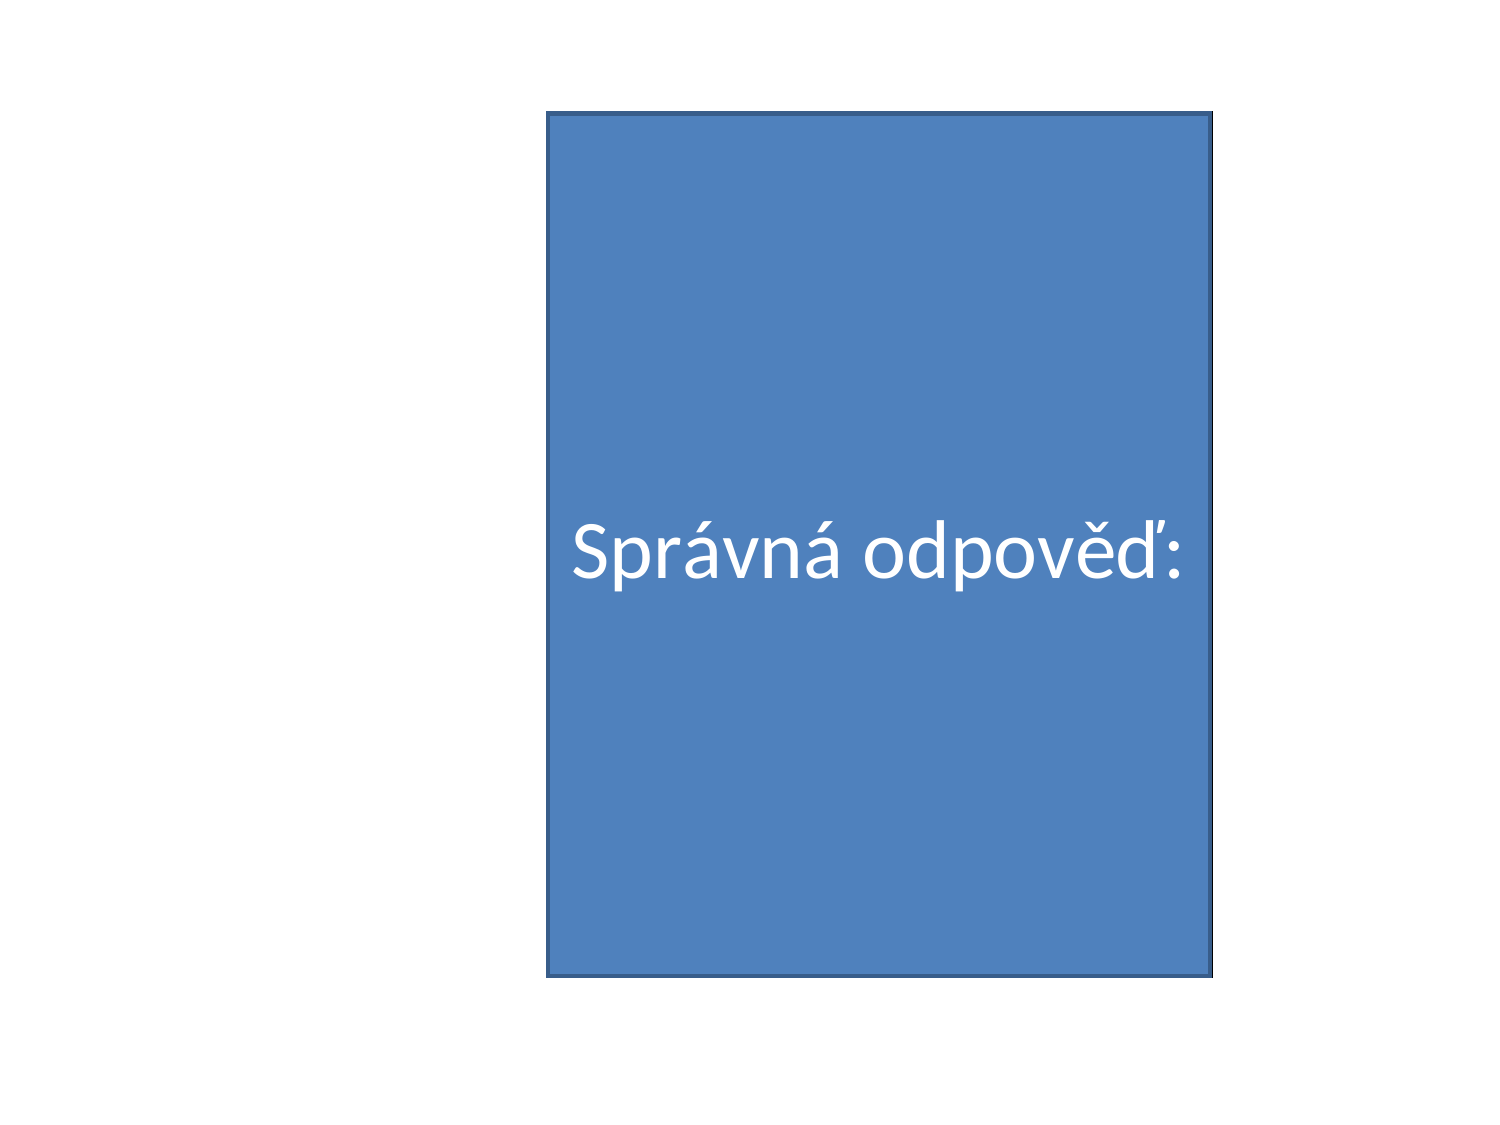

Správná odpověď:
V tabulce pro ZŠ–CH1
 najdeme pod hustotou
 = 19 300 látku zlato,
nebo wolfram.
kg
3
m
Těleso je zhotoveno buď ze
zlata, nebo wolframu.